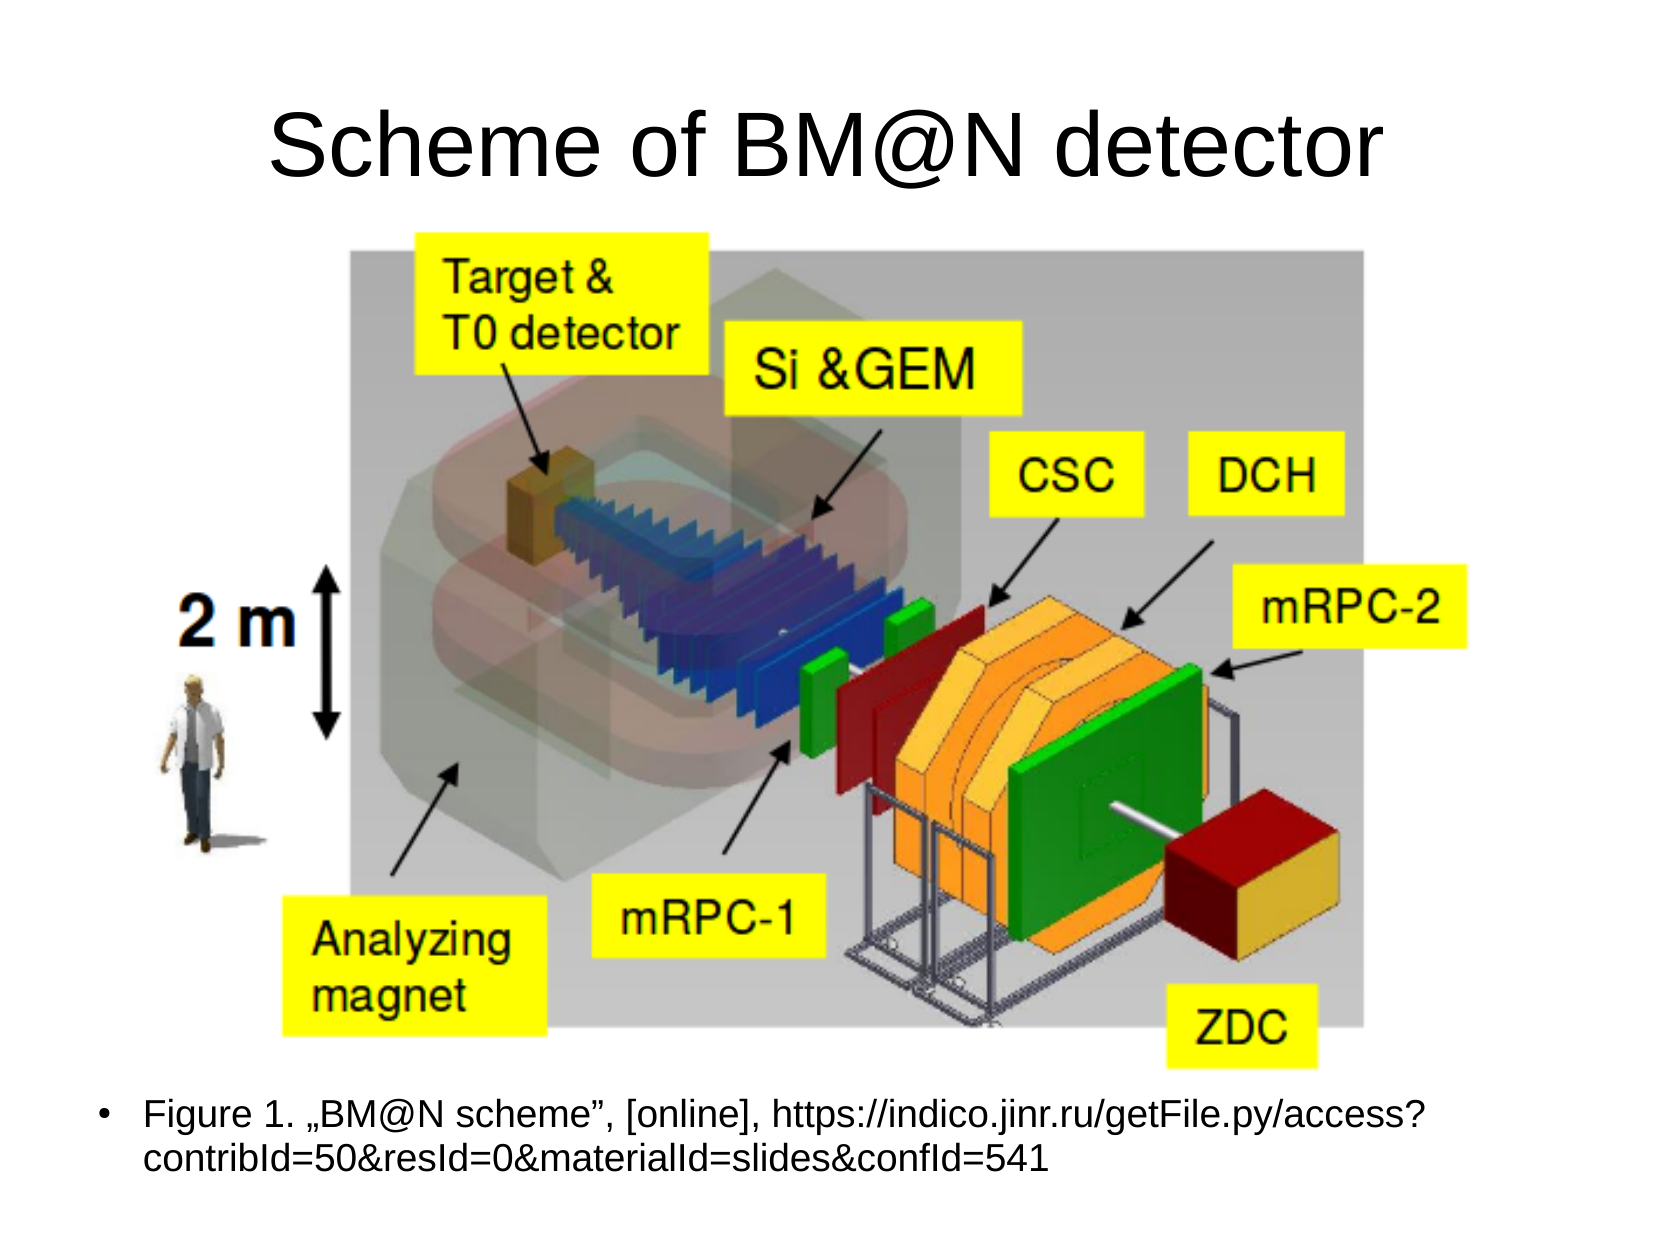

# Scheme of BM@N detector
Figure 1. „BM@N scheme”, [online], https://indico.jinr.ru/getFile.py/access?contribId=50&resId=0&materialId=slides&confId=541